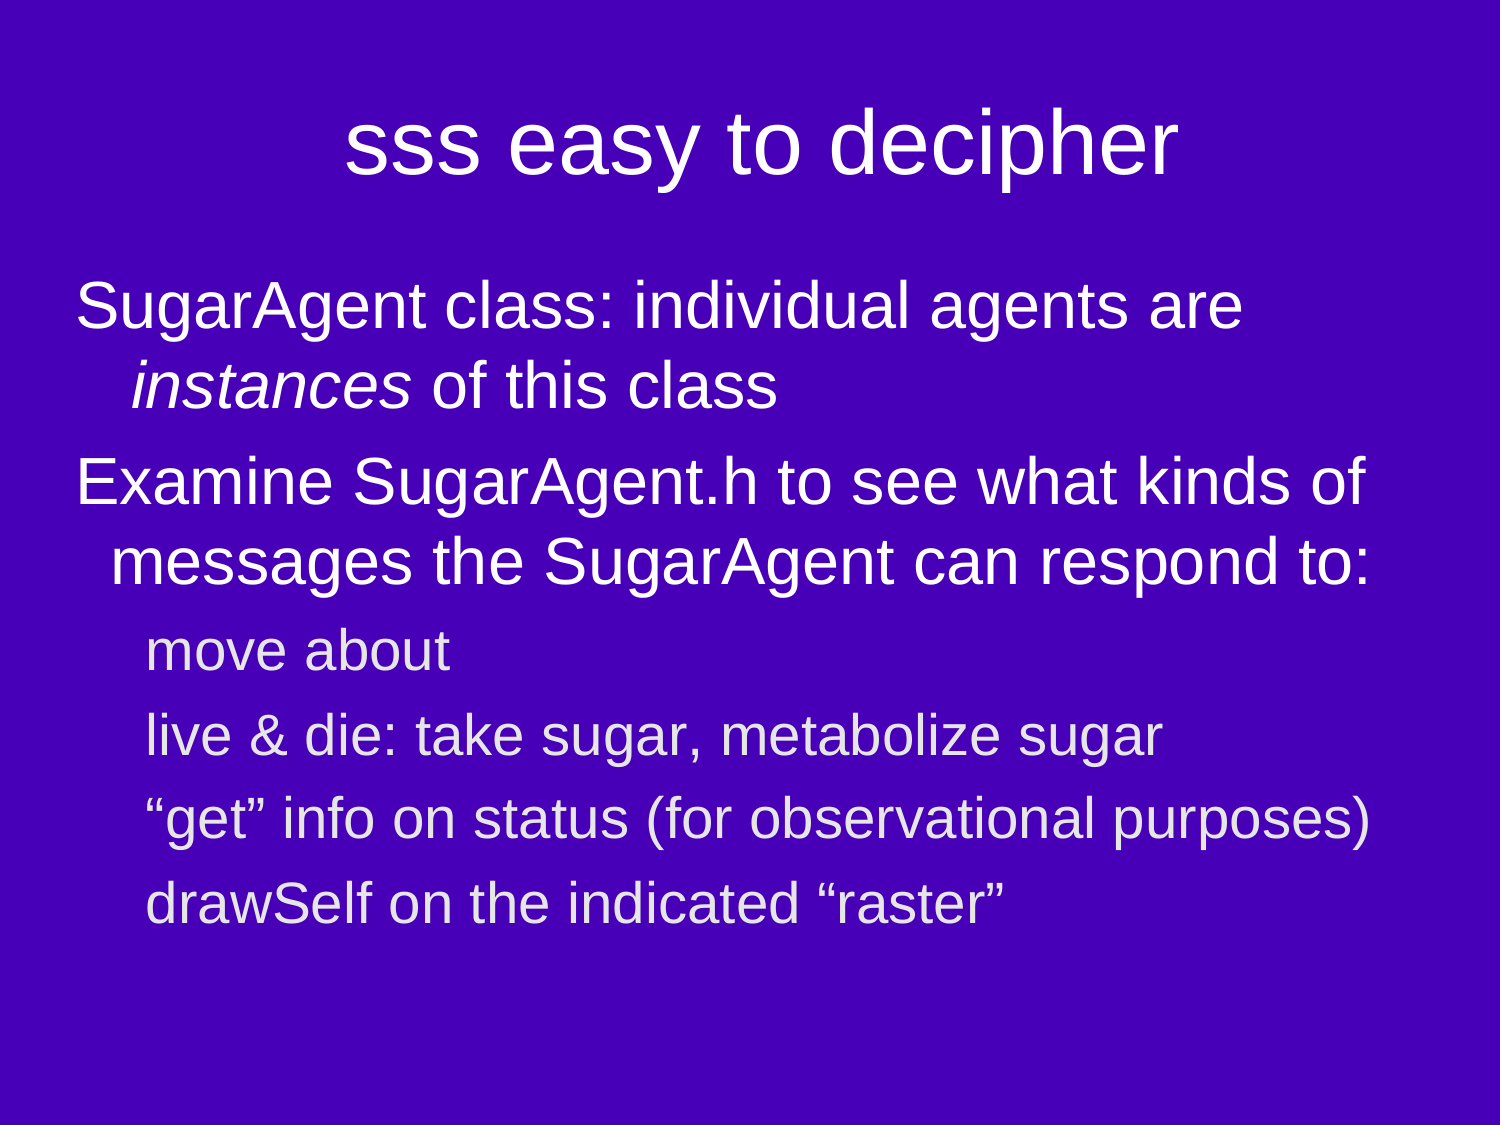

# sss easy to decipher
SugarAgent class: individual agents are instances of this class
Examine SugarAgent.h to see what kinds of messages the SugarAgent can respond to:
move about
live & die: take sugar, metabolize sugar
“get” info on status (for observational purposes)
drawSelf on the indicated “raster”